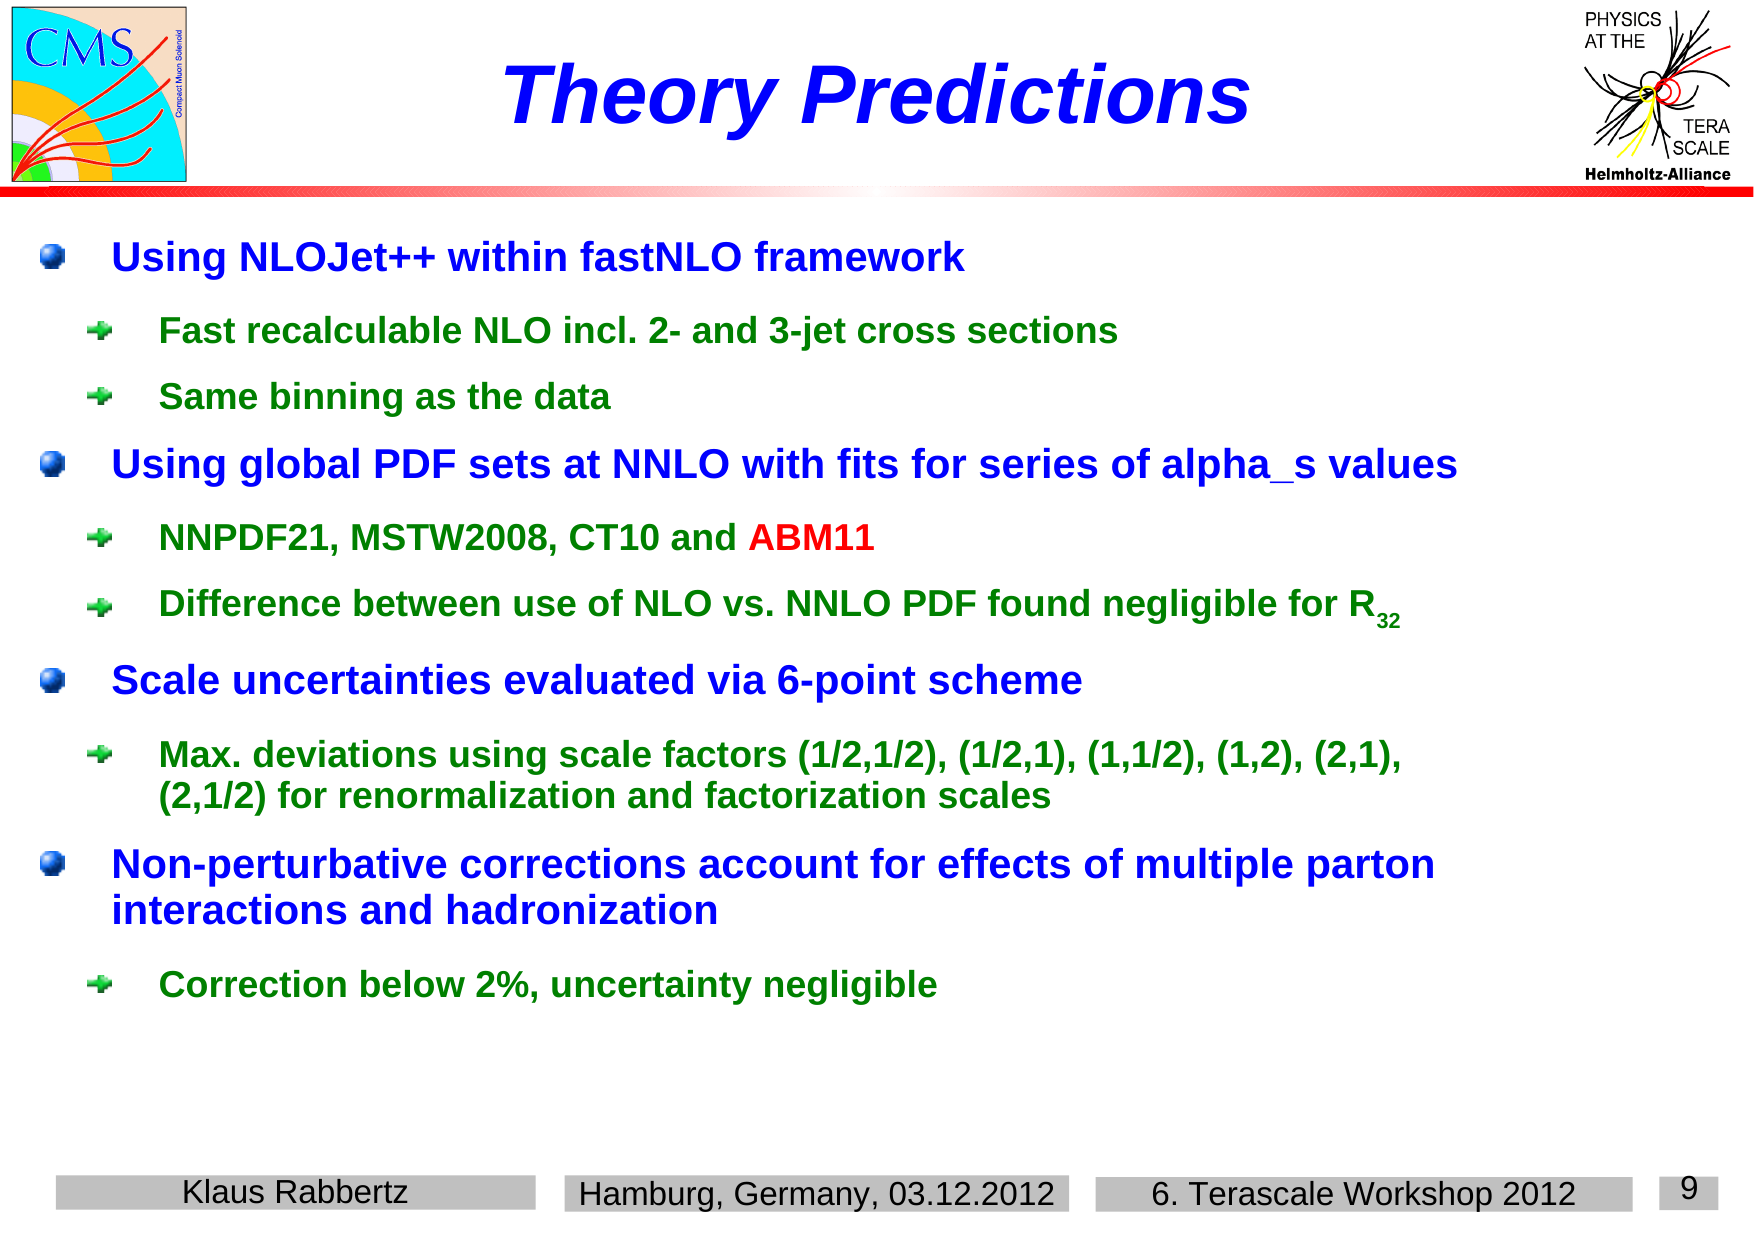

# Theory Predictions
Using NLOJet++ within fastNLO framework
Fast recalculable NLO incl. 2- and 3-jet cross sections
Same binning as the data
Using global PDF sets at NNLO with fits for series of alpha_s values
NNPDF21, MSTW2008, CT10 and ABM11
Difference between use of NLO vs. NNLO PDF found negligible for R32
Scale uncertainties evaluated via 6-point scheme
Max. deviations using scale factors (1/2,1/2), (1/2,1), (1,1/2), (1,2), (2,1), (2,1/2) for renormalization and factorization scales
Non-perturbative corrections account for effects of multiple parton interactions and hadronization
Correction below 2%, uncertainty negligible